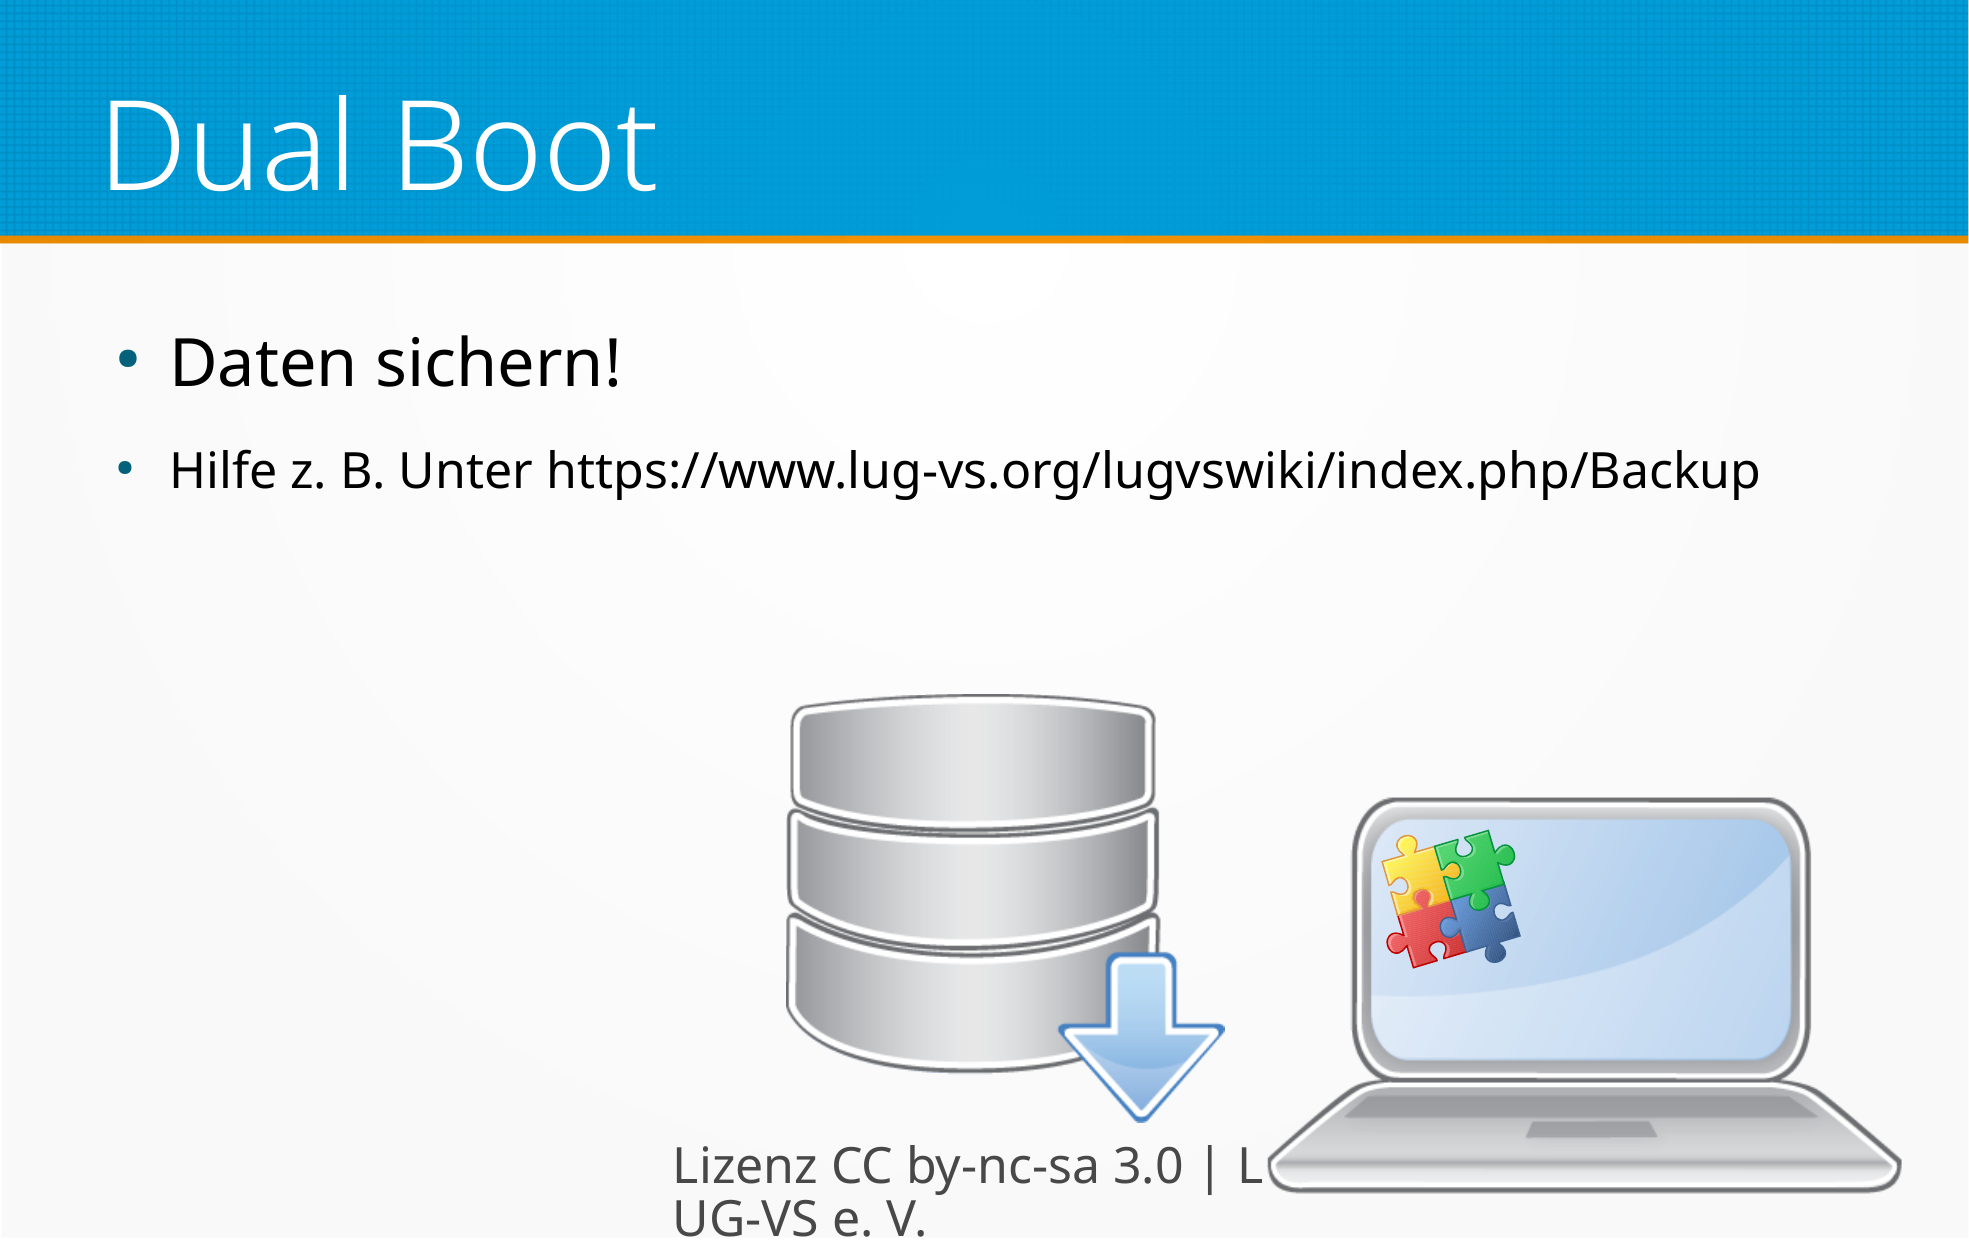

# Dual Boot
Daten sichern!
Hilfe z. B. Unter https://www.lug-vs.org/lugvswiki/index.php/Backup
Lizenz CC by-nc-sa 3.0 | LUG-VS e. V.
2